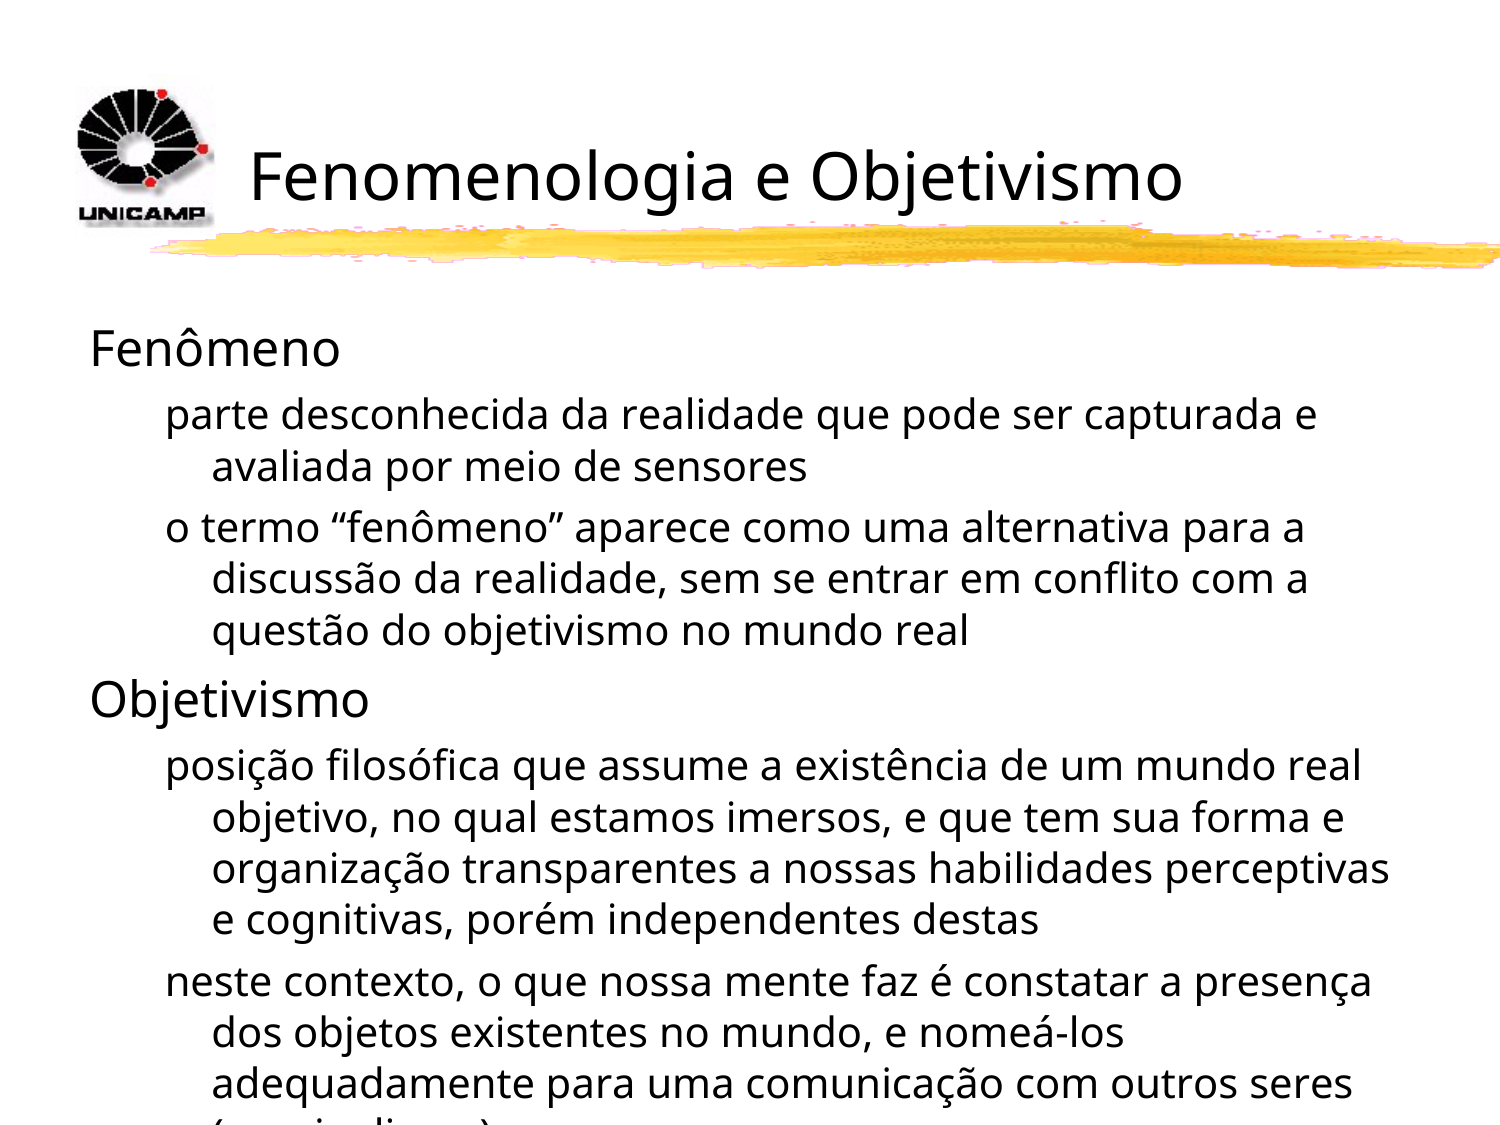

# Fenomenologia e Objetivismo
Fenômeno
parte desconhecida da realidade que pode ser capturada e avaliada por meio de sensores
o termo “fenômeno” aparece como uma alternativa para a discussão da realidade, sem se entrar em conflito com a questão do objetivismo no mundo real
Objetivismo
posição filosófica que assume a existência de um mundo real objetivo, no qual estamos imersos, e que tem sua forma e organização transparentes a nossas habilidades perceptivas e cognitivas, porém independentes destas
neste contexto, o que nossa mente faz é constatar a presença dos objetos existentes no mundo, e nomeá-los adequadamente para uma comunicação com outros seres (nominalismo)